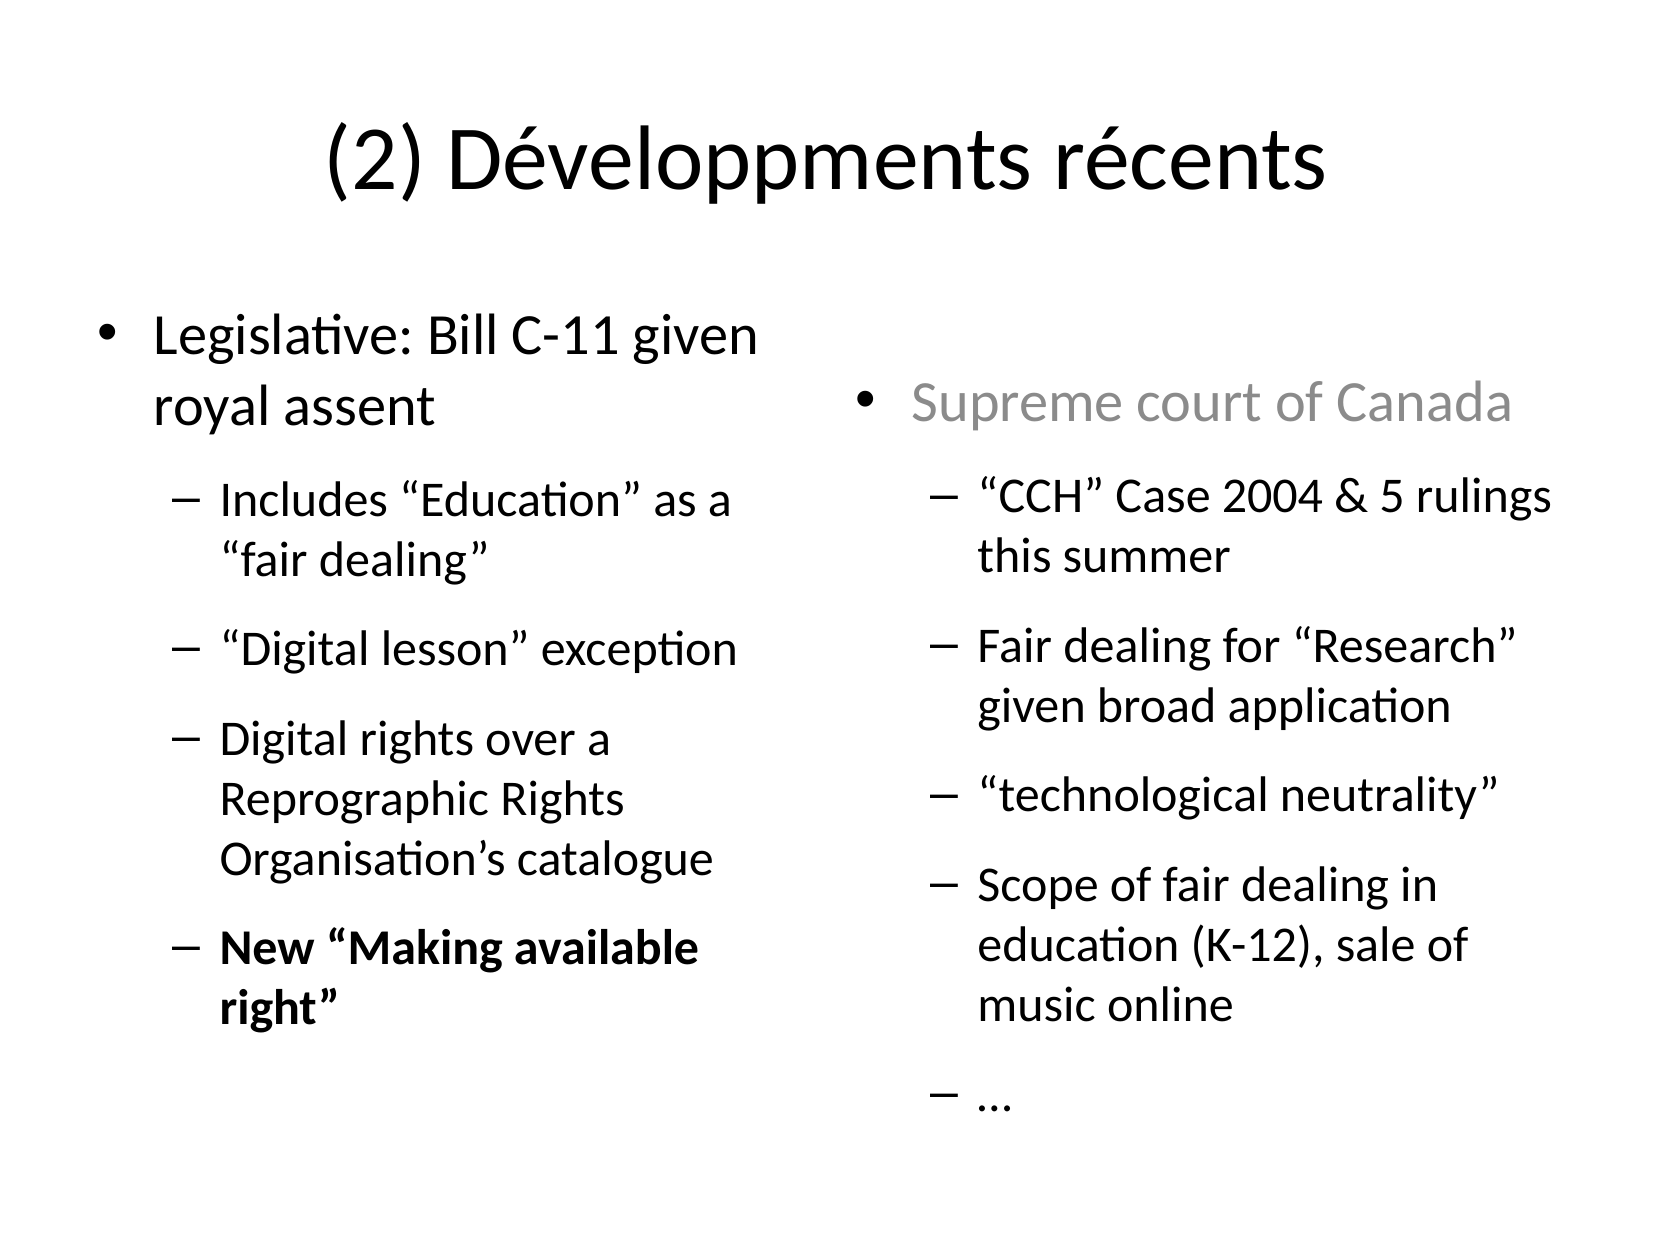

# (2) Développments récents
Legislative: Bill C-11 given royal assent
Includes “Education” as a “fair dealing”
“Digital lesson” exception
Digital rights over a Reprographic Rights Organisation’s catalogue
New “Making available right”
Supreme court of Canada
“CCH” Case 2004 & 5 rulings this summer
Fair dealing for “Research” given broad application
“technological neutrality”
Scope of fair dealing in education (K-12), sale of music online
…